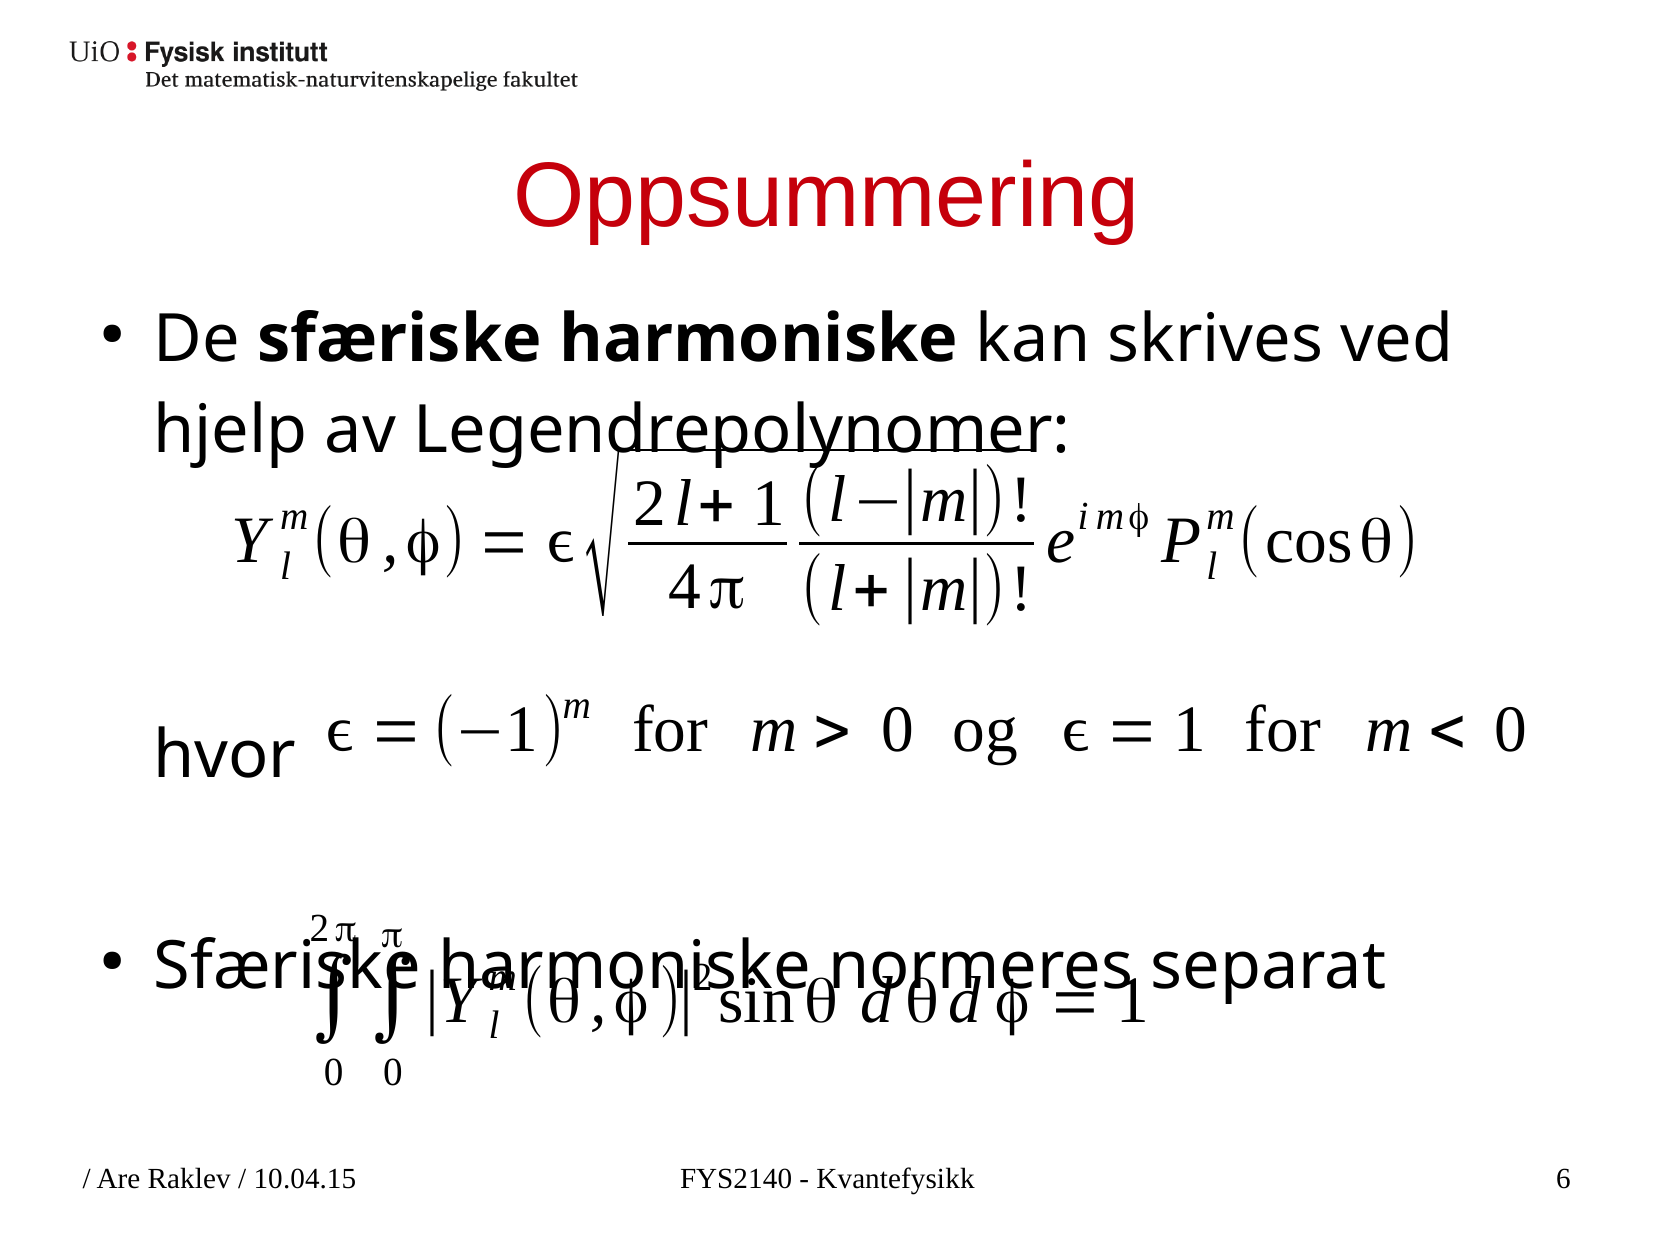

# Oppsummering
De sfæriske harmoniske kan skrives ved hjelp av Legendrepolynomer:
hvor
Sfæriske harmoniske normeres separat
/ Are Raklev / 10.04.15
FYS2140 - Kvantefysikk
6